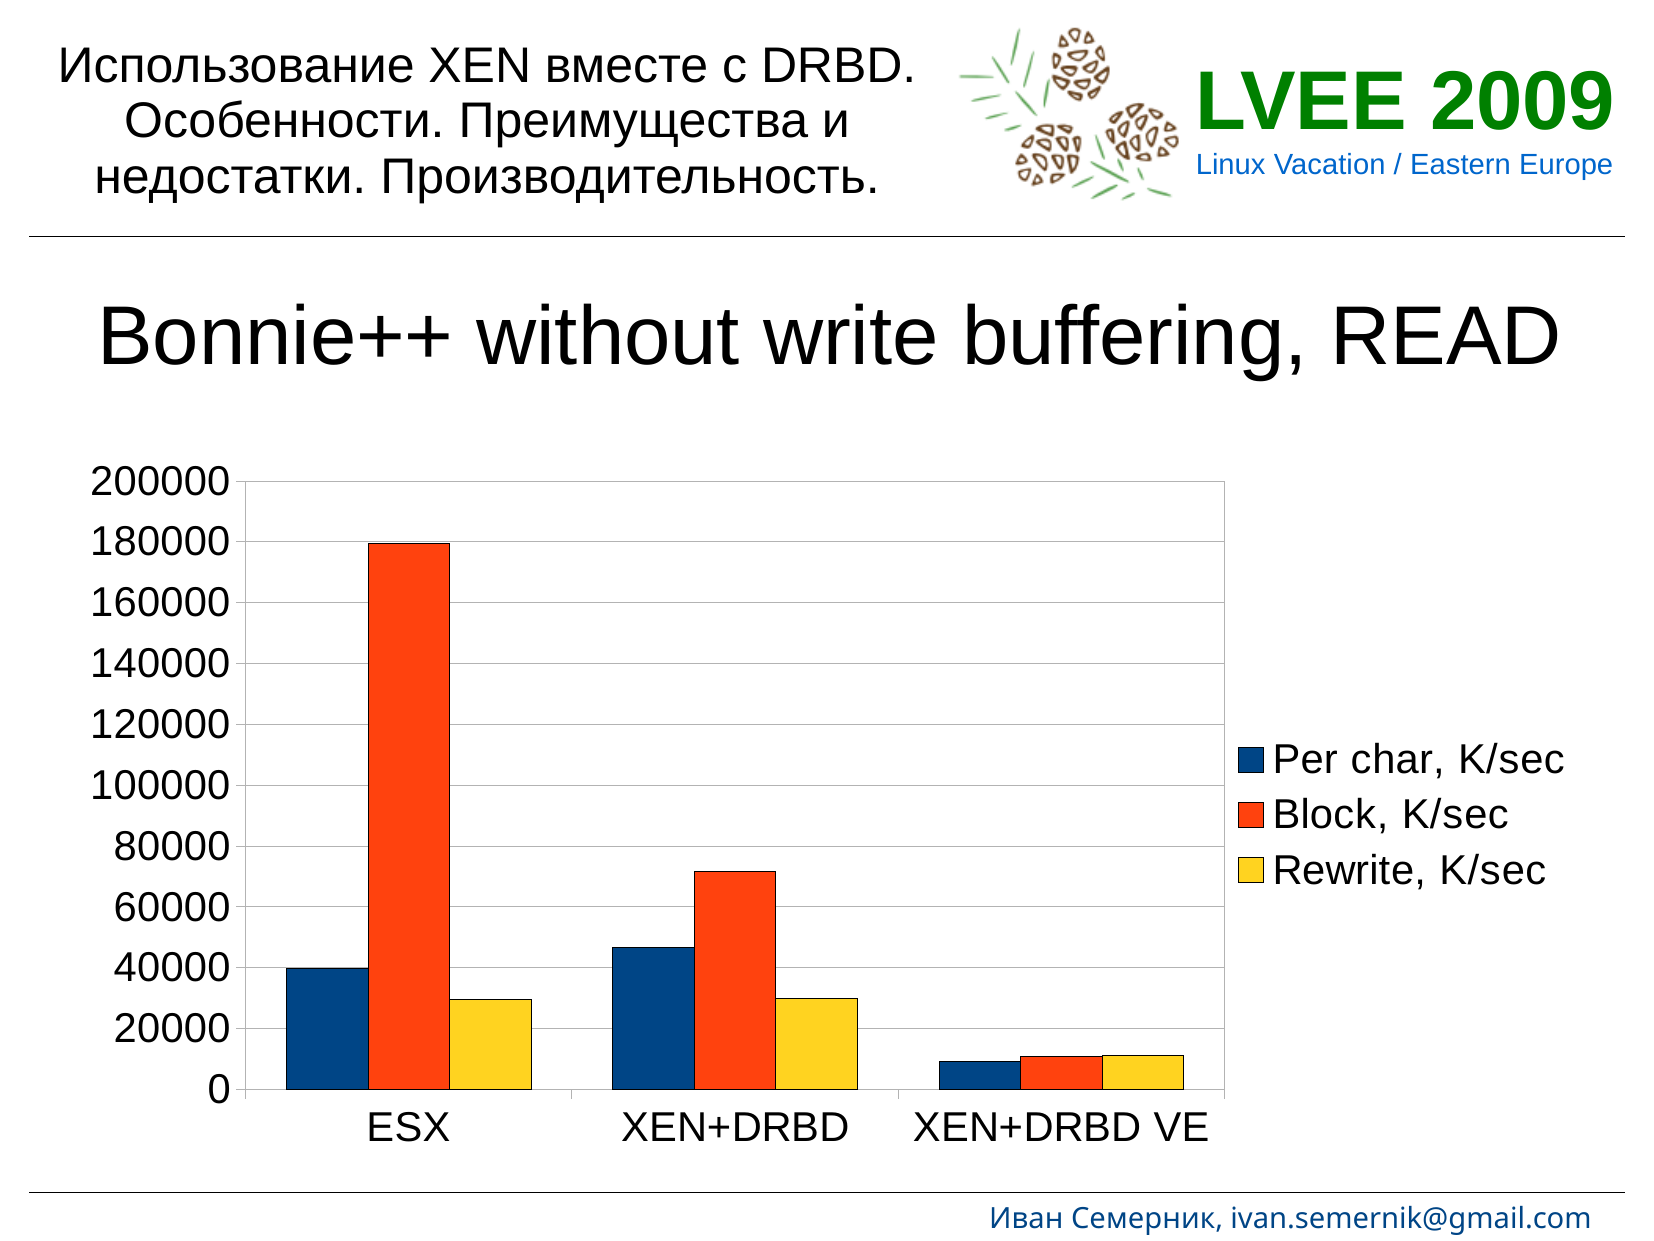

Использование XEN вместе с DRBD. Особенности. Преимущества и недостатки. Производительность.
LVEE 2009
Linux Vacation / Eastern Europe
Bonnie++ without write buffering, READ
### Chart
| Category | Per char, K/sec | Block, K/sec | Rewrite, K/sec |
|---|---|---|---|
| ESX | 39688.0 | 179616.0 | 29470.0 |
| XEN+DRBD | 46831.0 | 71802.0 | 29793.0 |
| XEN+DRBD VE | 9387.0 | 10846.0 | 11197.0 |Иван Семерник, ivan.semernik@gmail.com